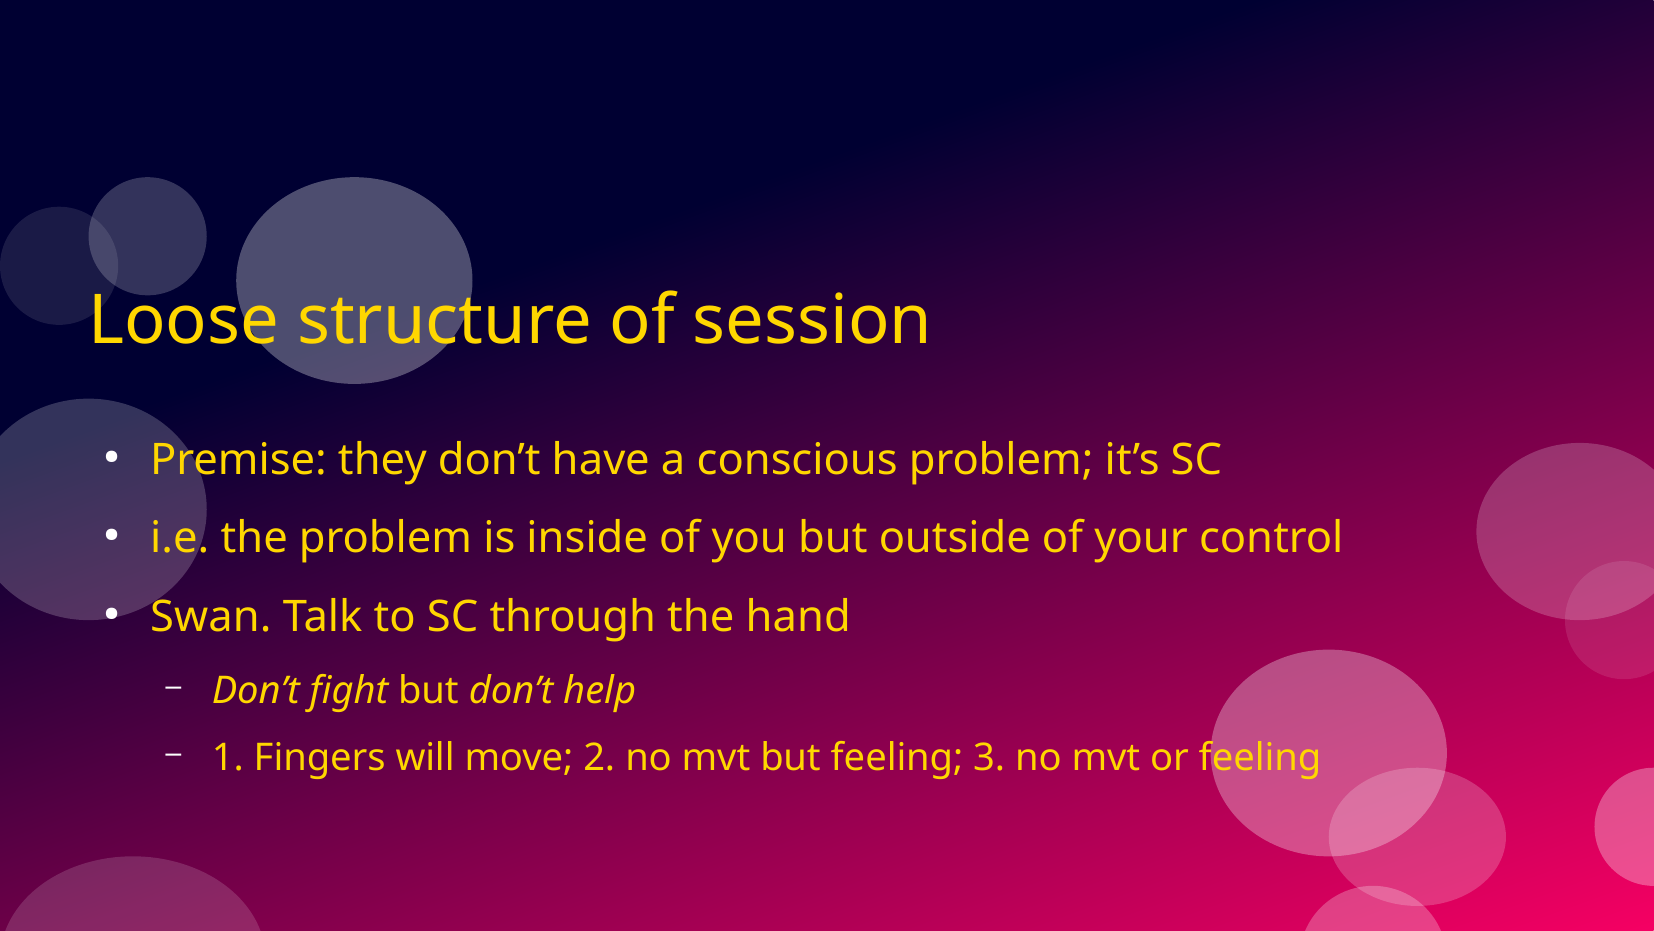

# Loose structure of session
Premise: they don’t have a conscious problem; it’s SC
i.e. the problem is inside of you but outside of your control
Swan. Talk to SC through the hand
Don’t fight but don’t help
1. Fingers will move; 2. no mvt but feeling; 3. no mvt or feeling